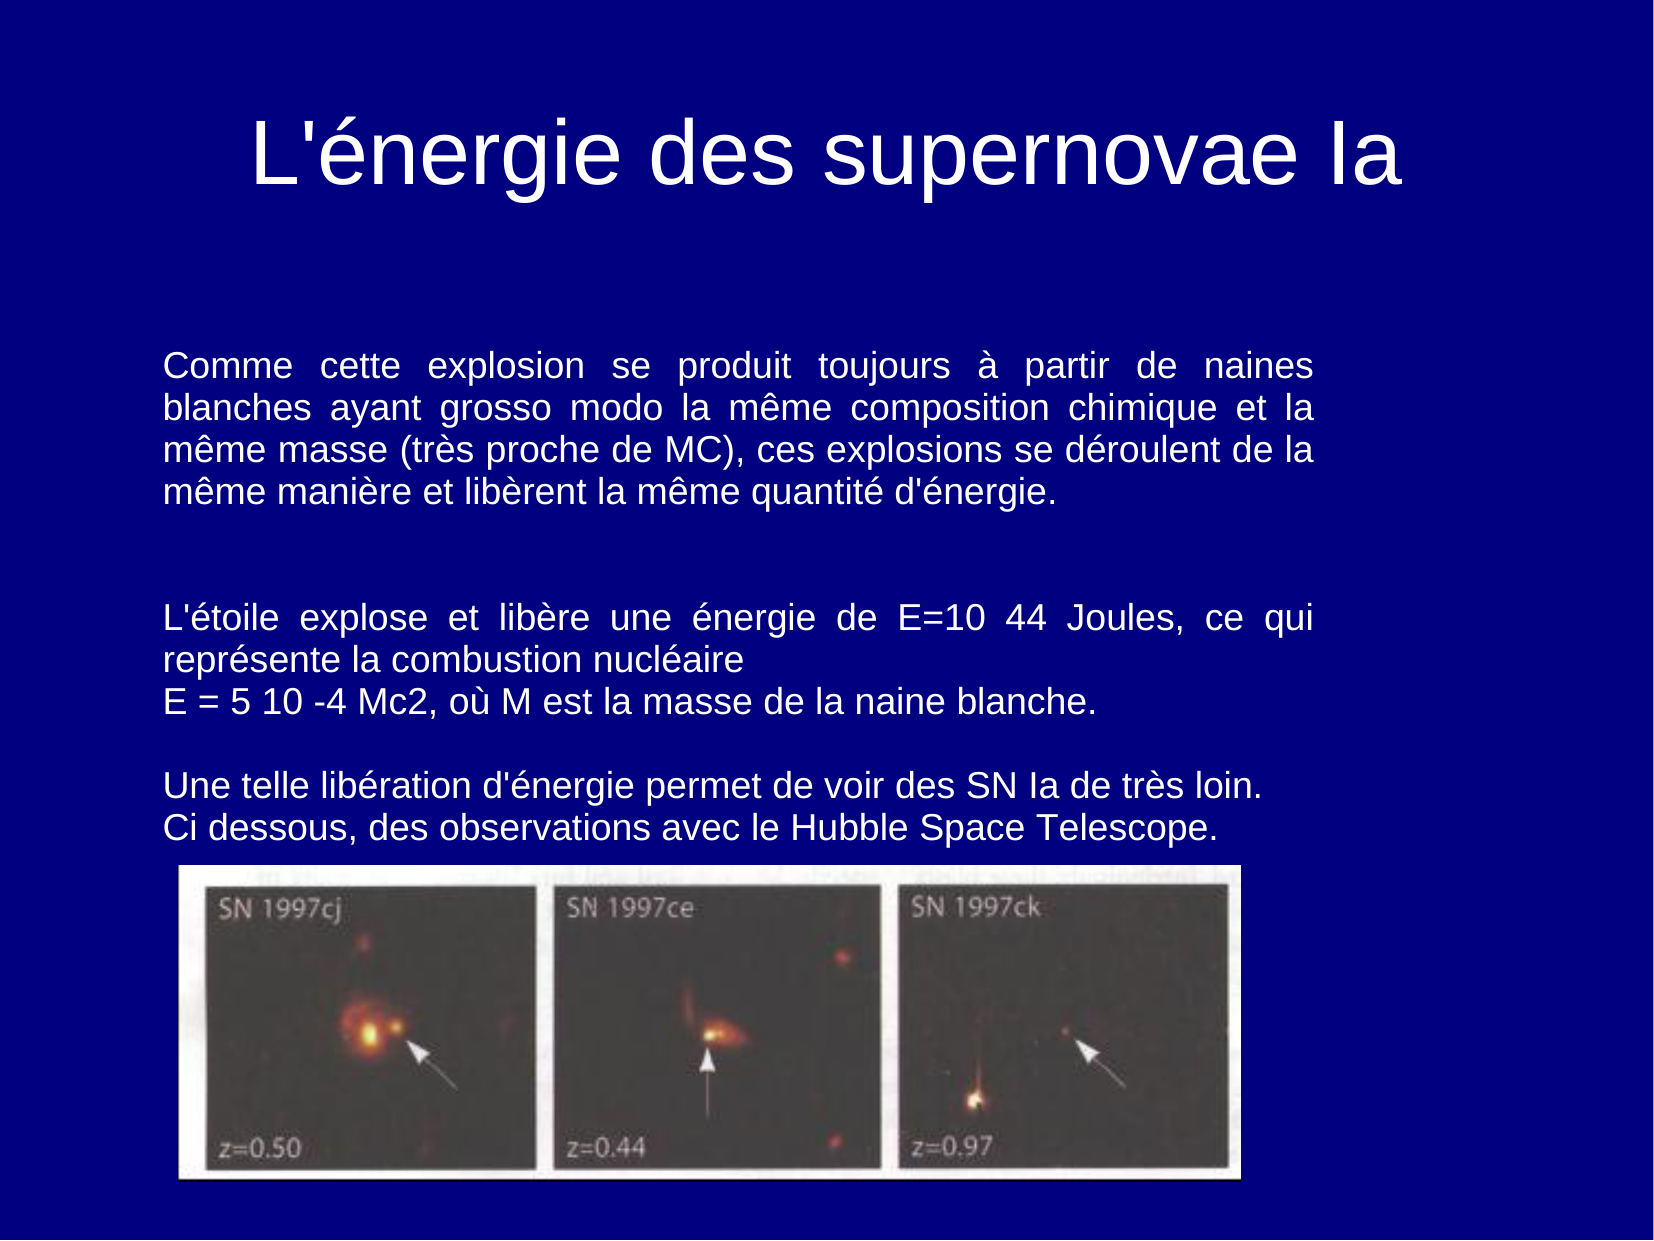

# L'énergie des supernovae Ia
Comme cette explosion se produit toujours à partir de naines blanches ayant grosso modo la même composition chimique et la même masse (très proche de MC), ces explosions se déroulent de la même manière et libèrent la même quantité d'énergie.
L'étoile explose et libère une énergie de E=10 44 Joules, ce qui représente la combustion nucléaire
E = 5 10 -4 Mc2, où M est la masse de la naine blanche.
Une telle libération d'énergie permet de voir des SN Ia de très loin.
Ci dessous, des observations avec le Hubble Space Telescope.